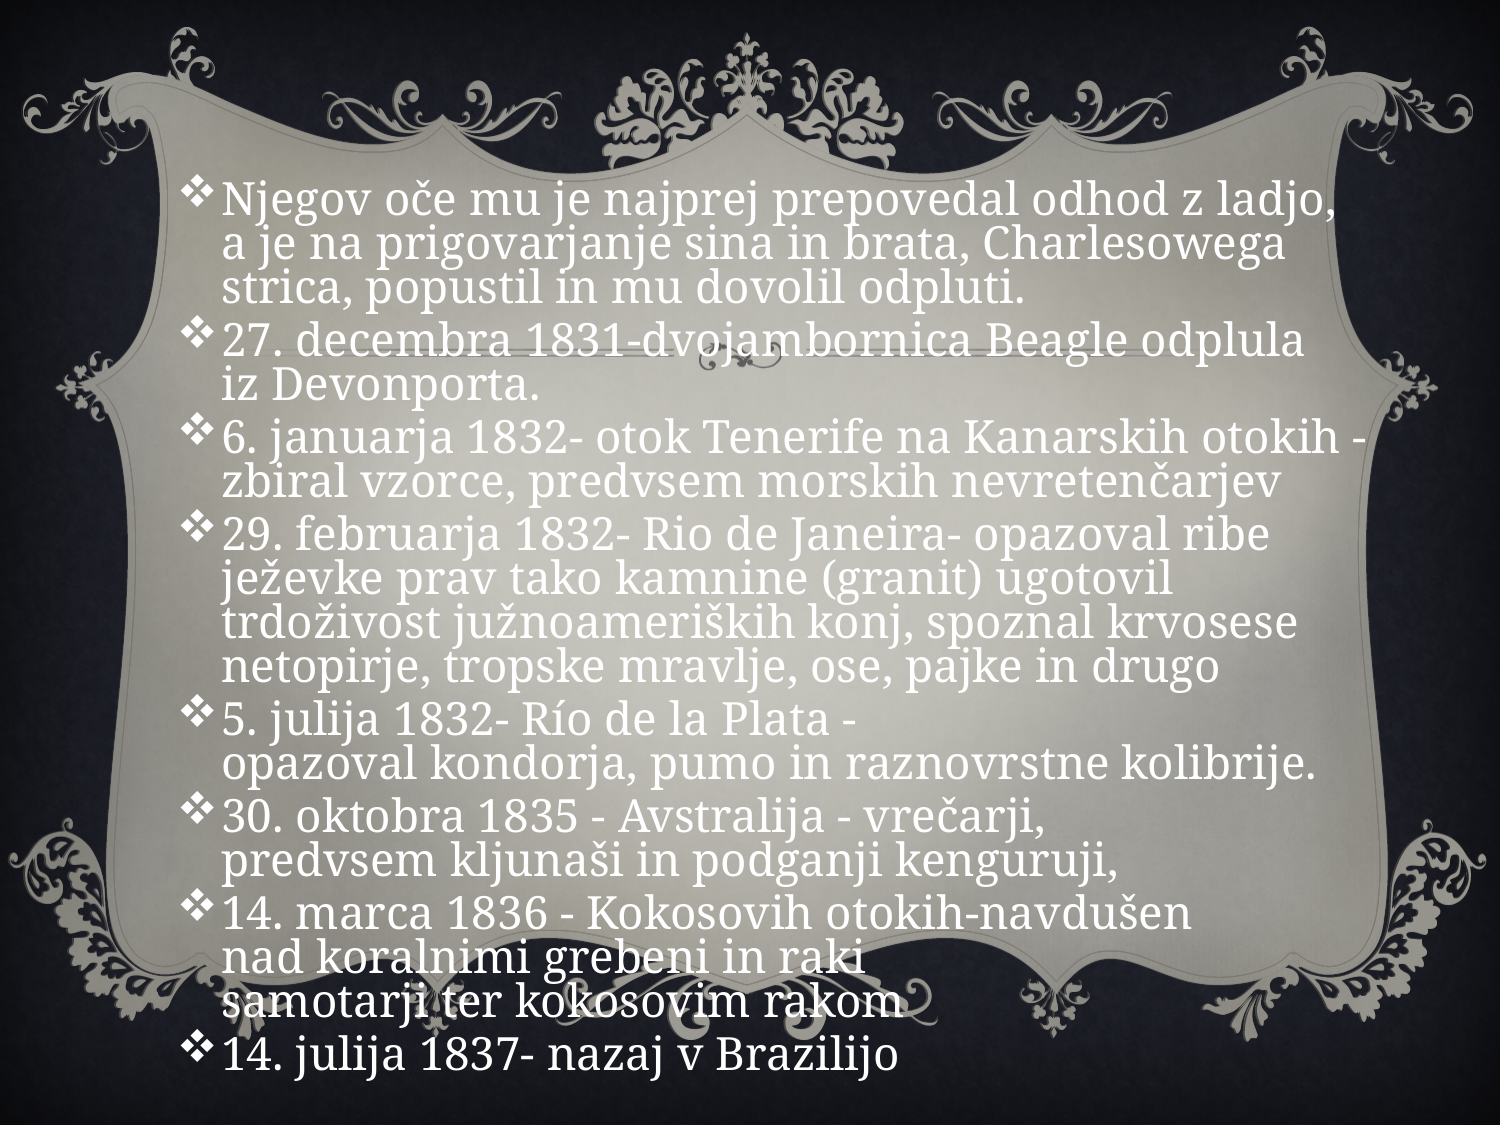

# Njegov oče mu je najprej prepovedal odhod z ladjo, a je na prigovarjanje sina in brata, Charlesowega strica, popustil in mu dovolil odpluti.
27. decembra 1831-dvojambornica Beagle odplula iz Devonporta.
6. januarja 1832- otok Tenerife na Kanarskih otokih - zbiral vzorce, predvsem morskih nevretenčarjev
29. februarja 1832- Rio de Janeira- opazoval ribe ježevke prav tako kamnine (granit) ugotovil trdoživost južnoameriških konj, spoznal krvosese netopirje, tropske mravlje, ose, pajke in drugo
5. julija 1832- Río de la Plata - opazoval kondorja, pumo in raznovrstne kolibrije.
30. oktobra 1835 - Avstralija - vrečarji, predvsem kljunaši in podganji kenguruji,
14. marca 1836 - Kokosovih otokih-navdušen nad koralnimi grebeni in raki samotarji ter kokosovim rakom
14. julija 1837- nazaj v Brazilijo